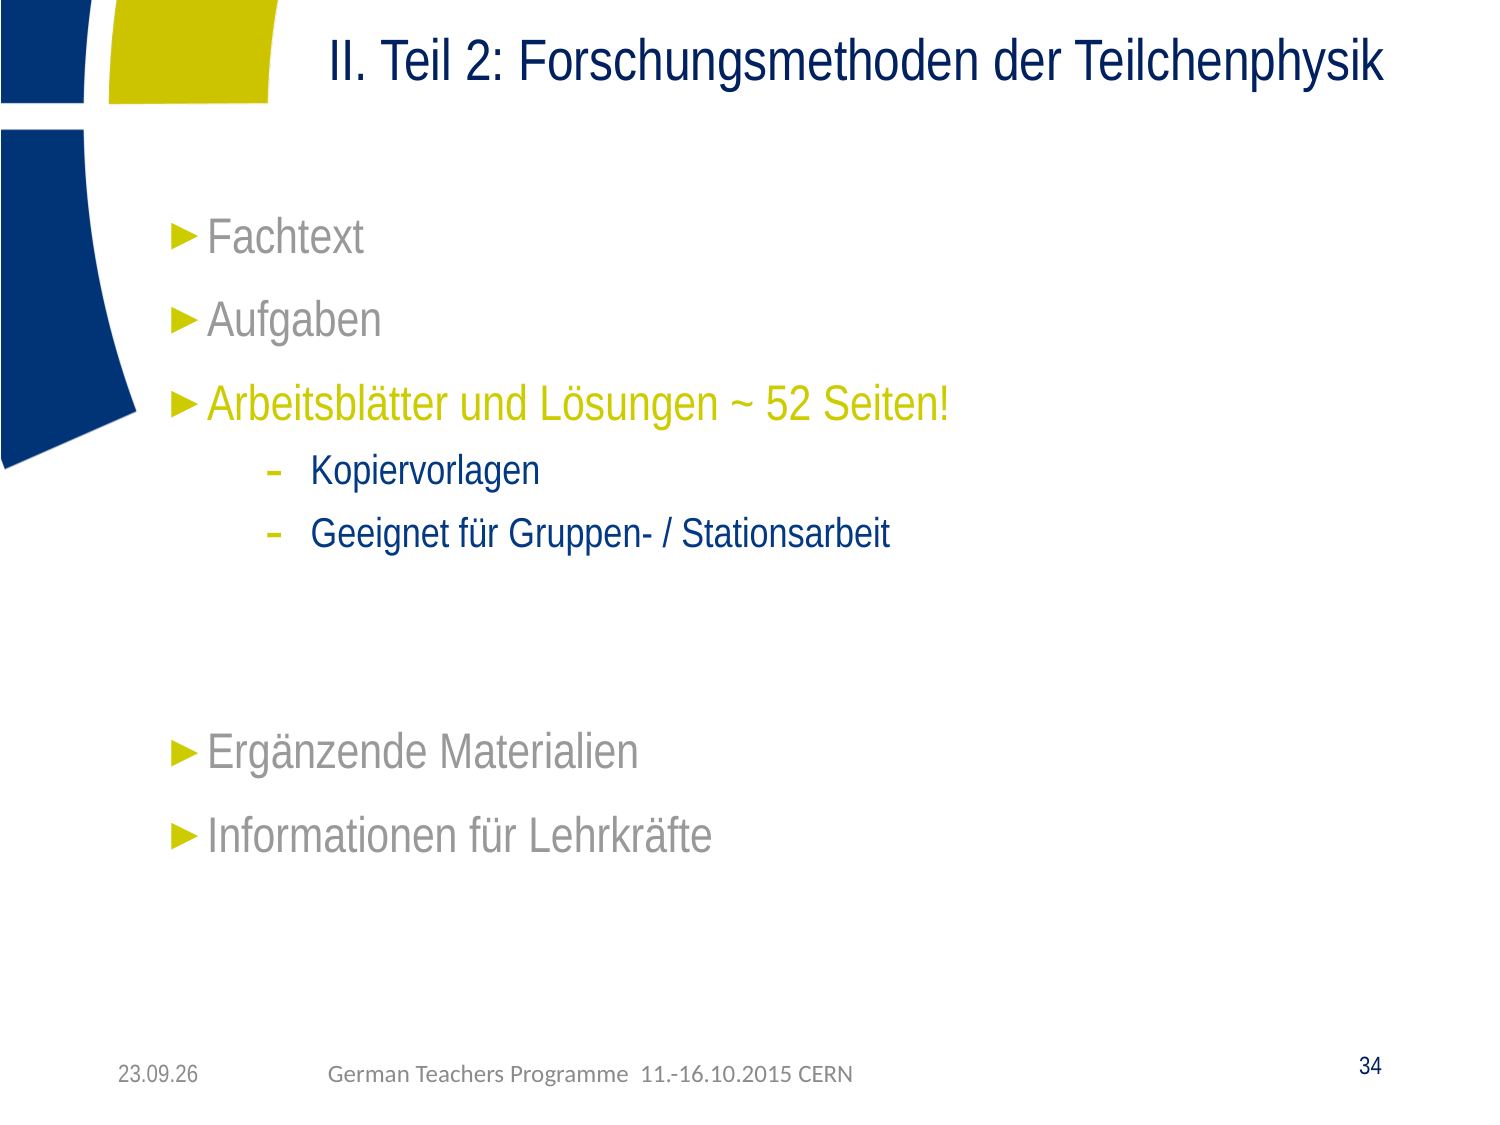

II. Teil 2: Forschungsmethoden der Teilchenphysik
# Fachtext
Aufgaben
Arbeitsblätter und Lösungen ~ 52 Seiten!
Kopiervorlagen
Geeignet für Gruppen- / Stationsarbeit
Ergänzende Materialien
Informationen für Lehrkräfte
German Teachers Programme 11.-16.10.2015 CERN